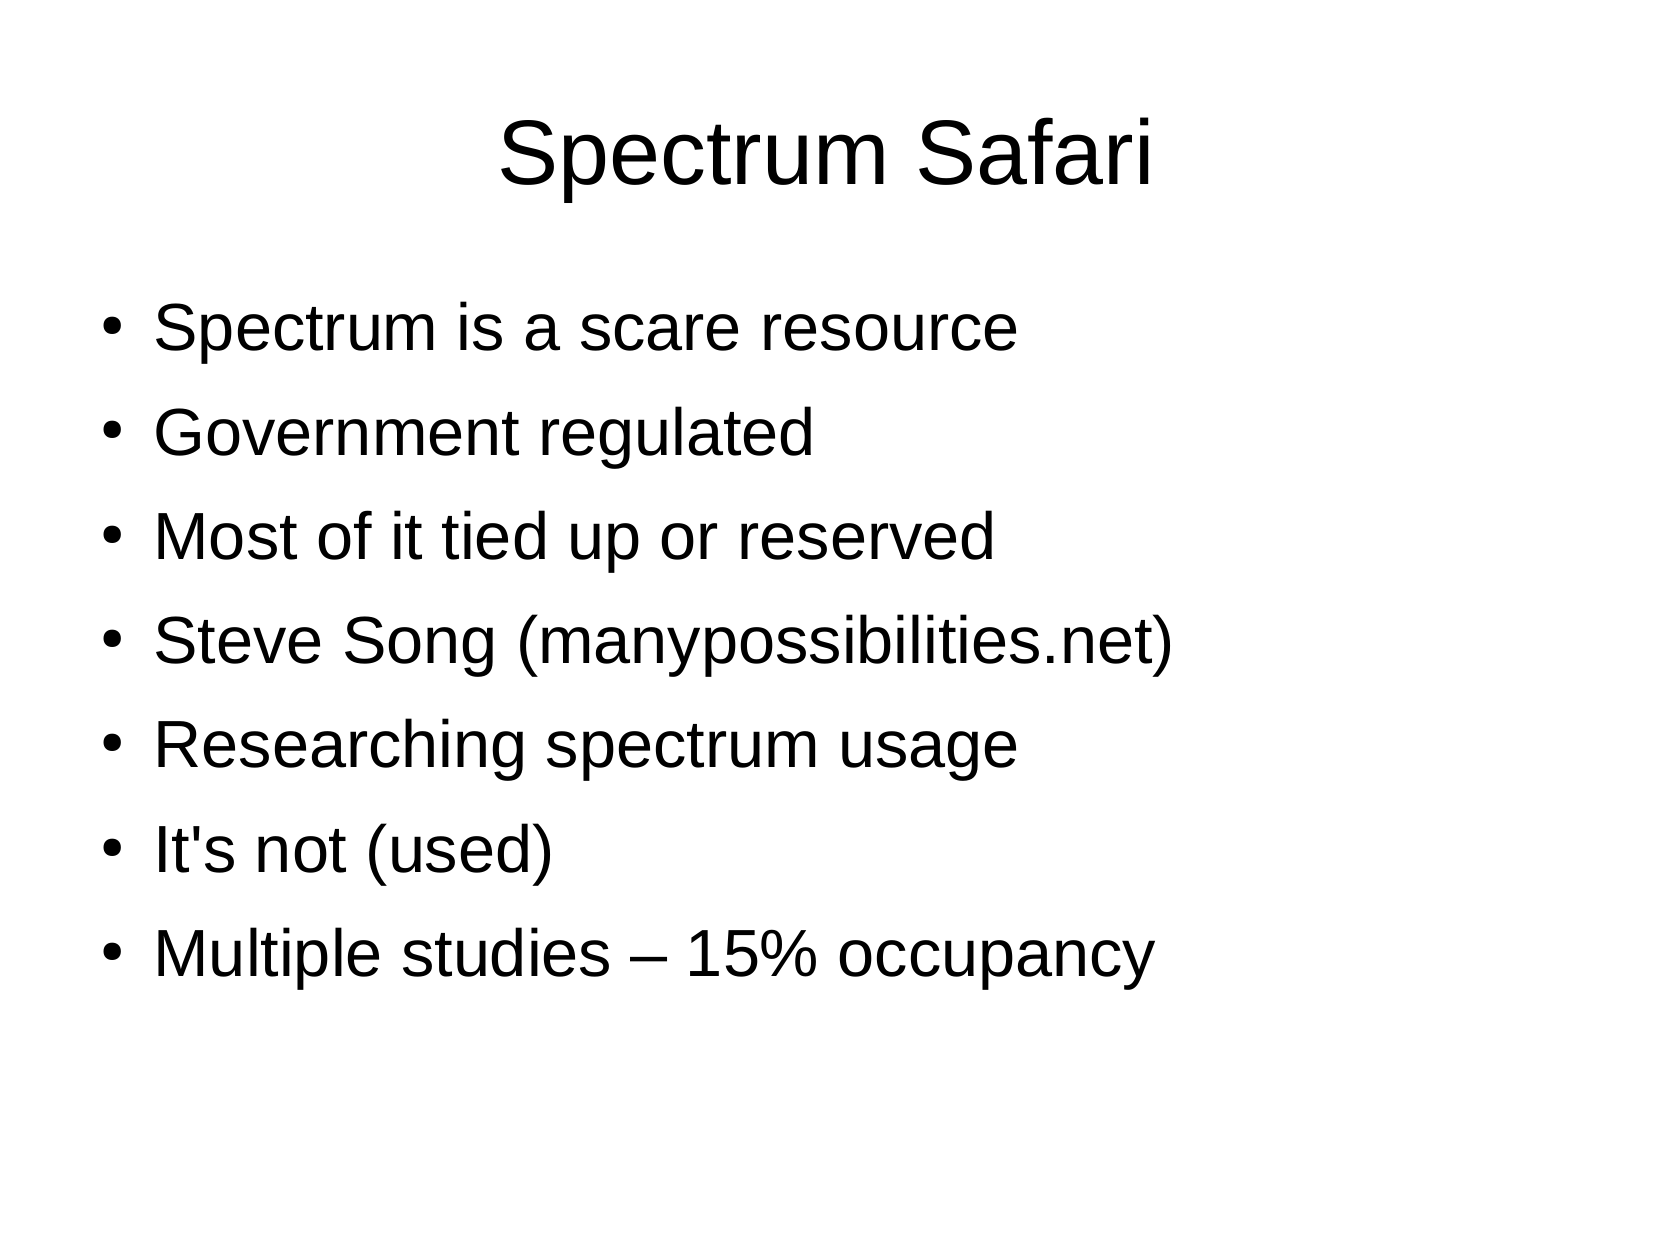

# Spectrum Safari
Spectrum is a scare resource
Government regulated
Most of it tied up or reserved
Steve Song (manypossibilities.net)
Researching spectrum usage
It's not (used)
Multiple studies – 15% occupancy